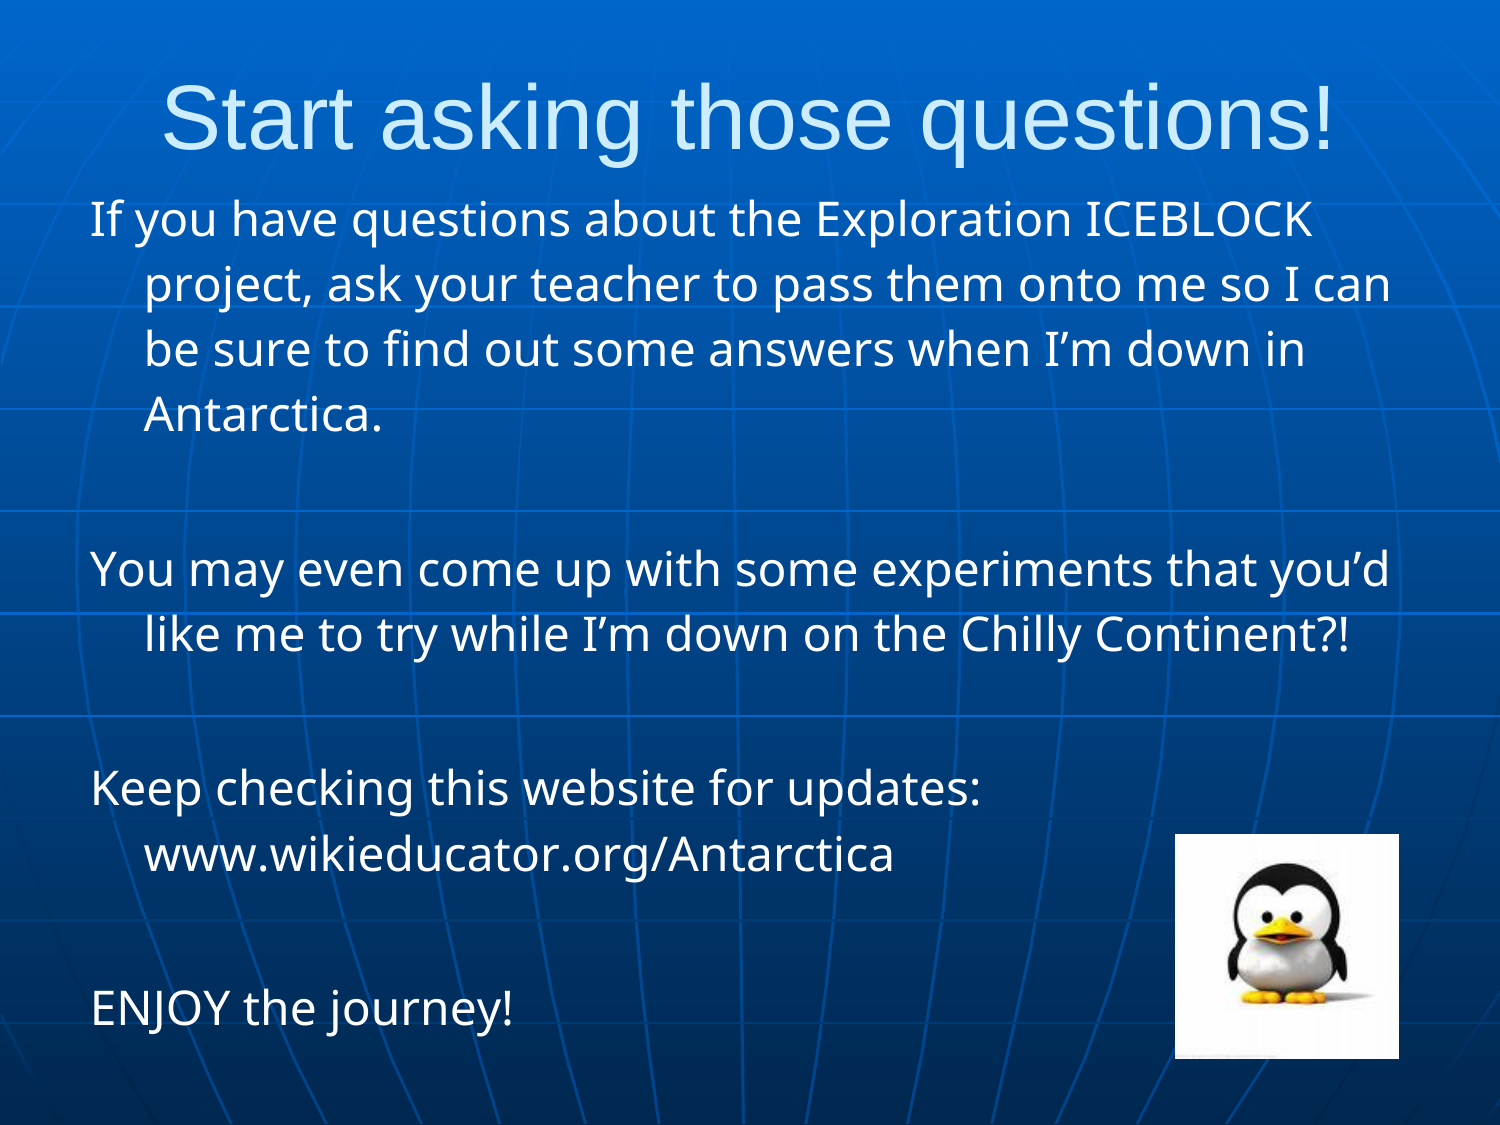

# Start asking those questions!
If you have questions about the Exploration ICEBLOCK project, ask your teacher to pass them onto me so I can be sure to find out some answers when I’m down in Antarctica.
You may even come up with some experiments that you’d like me to try while I’m down on the Chilly Continent?!
Keep checking this website for updates: www.wikieducator.org/Antarctica
ENJOY the journey!